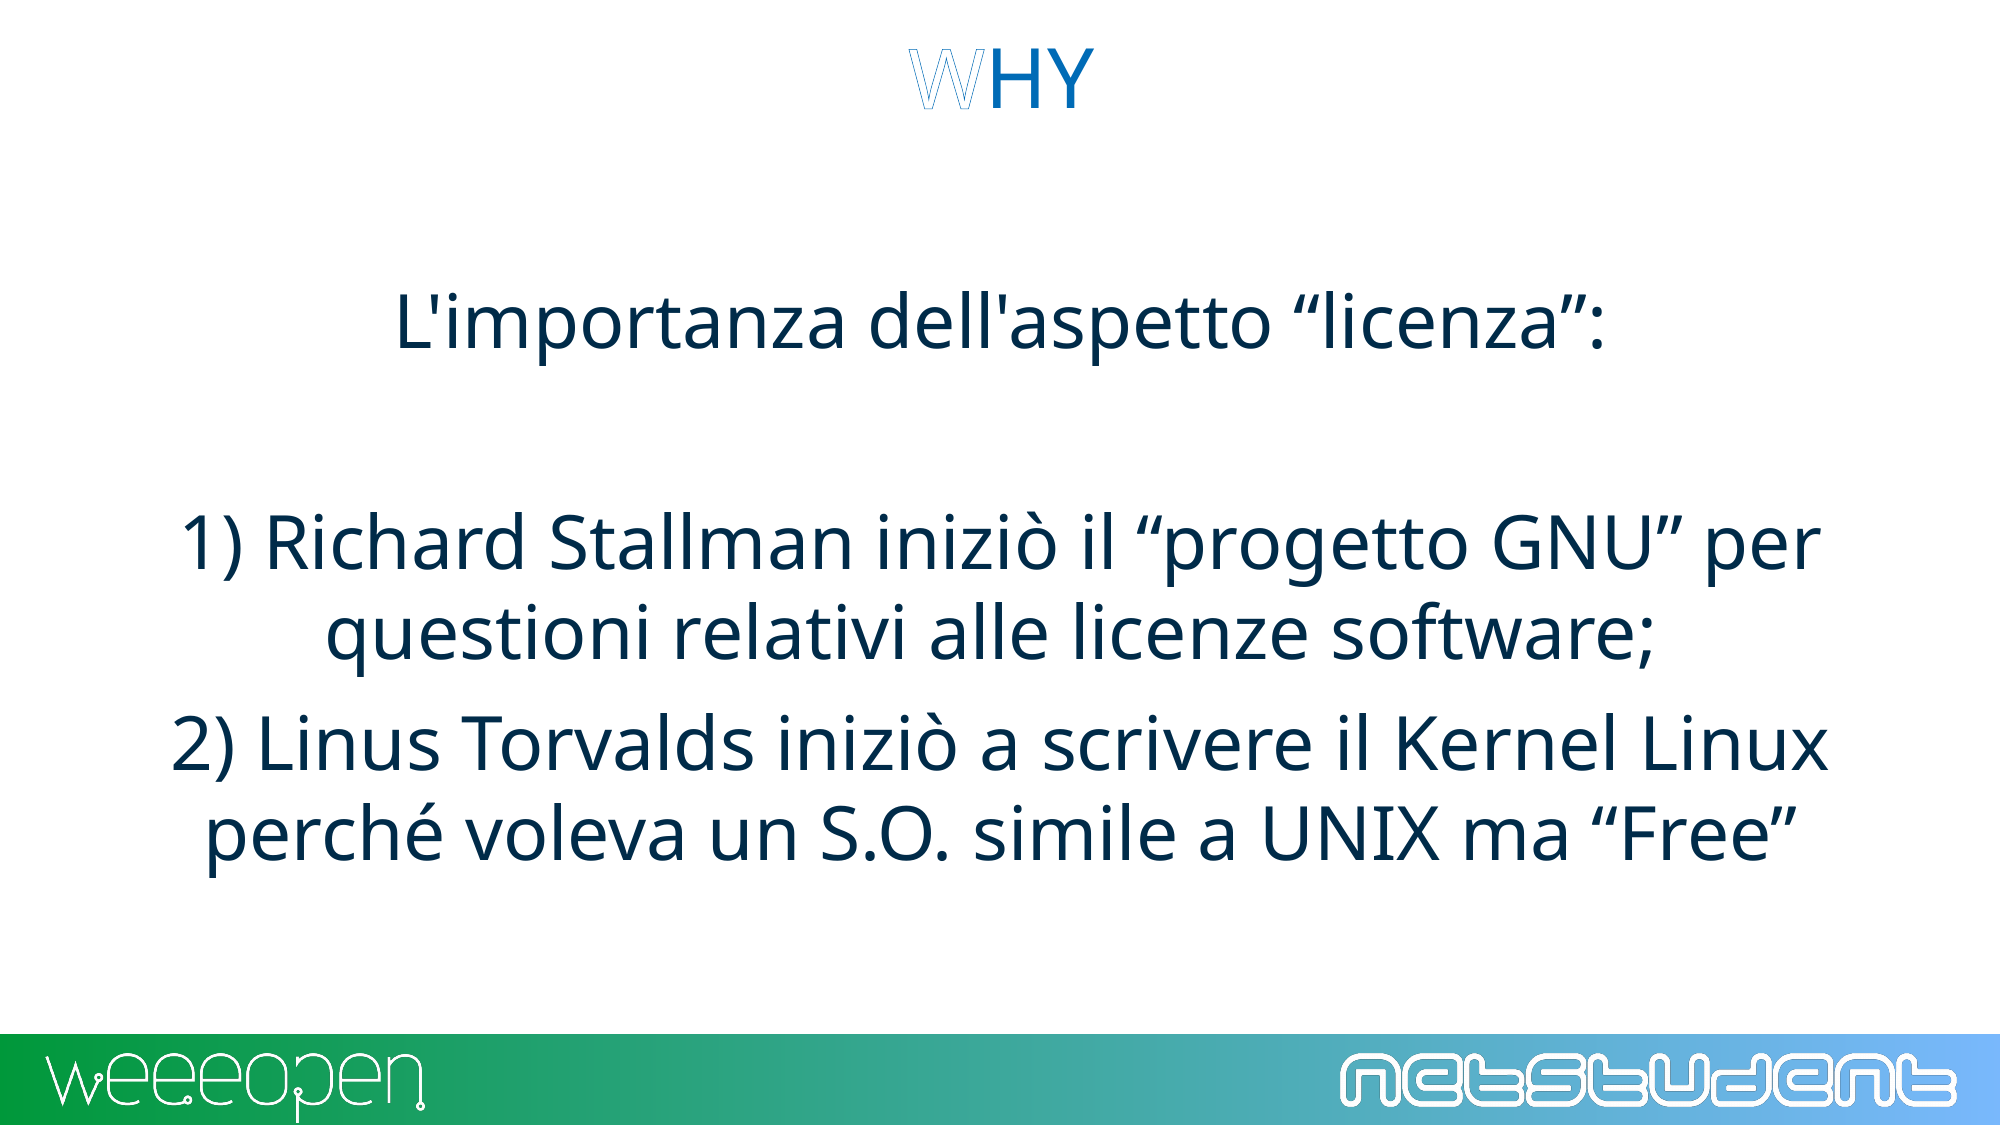

WHY
L'importanza dell'aspetto “licenza”:
1) Richard Stallman iniziò il “progetto GNU” per questioni relativi alle licenze software;
2) Linus Torvalds iniziò a scrivere il Kernel Linux perché voleva un S.O. simile a UNIX ma “Free”